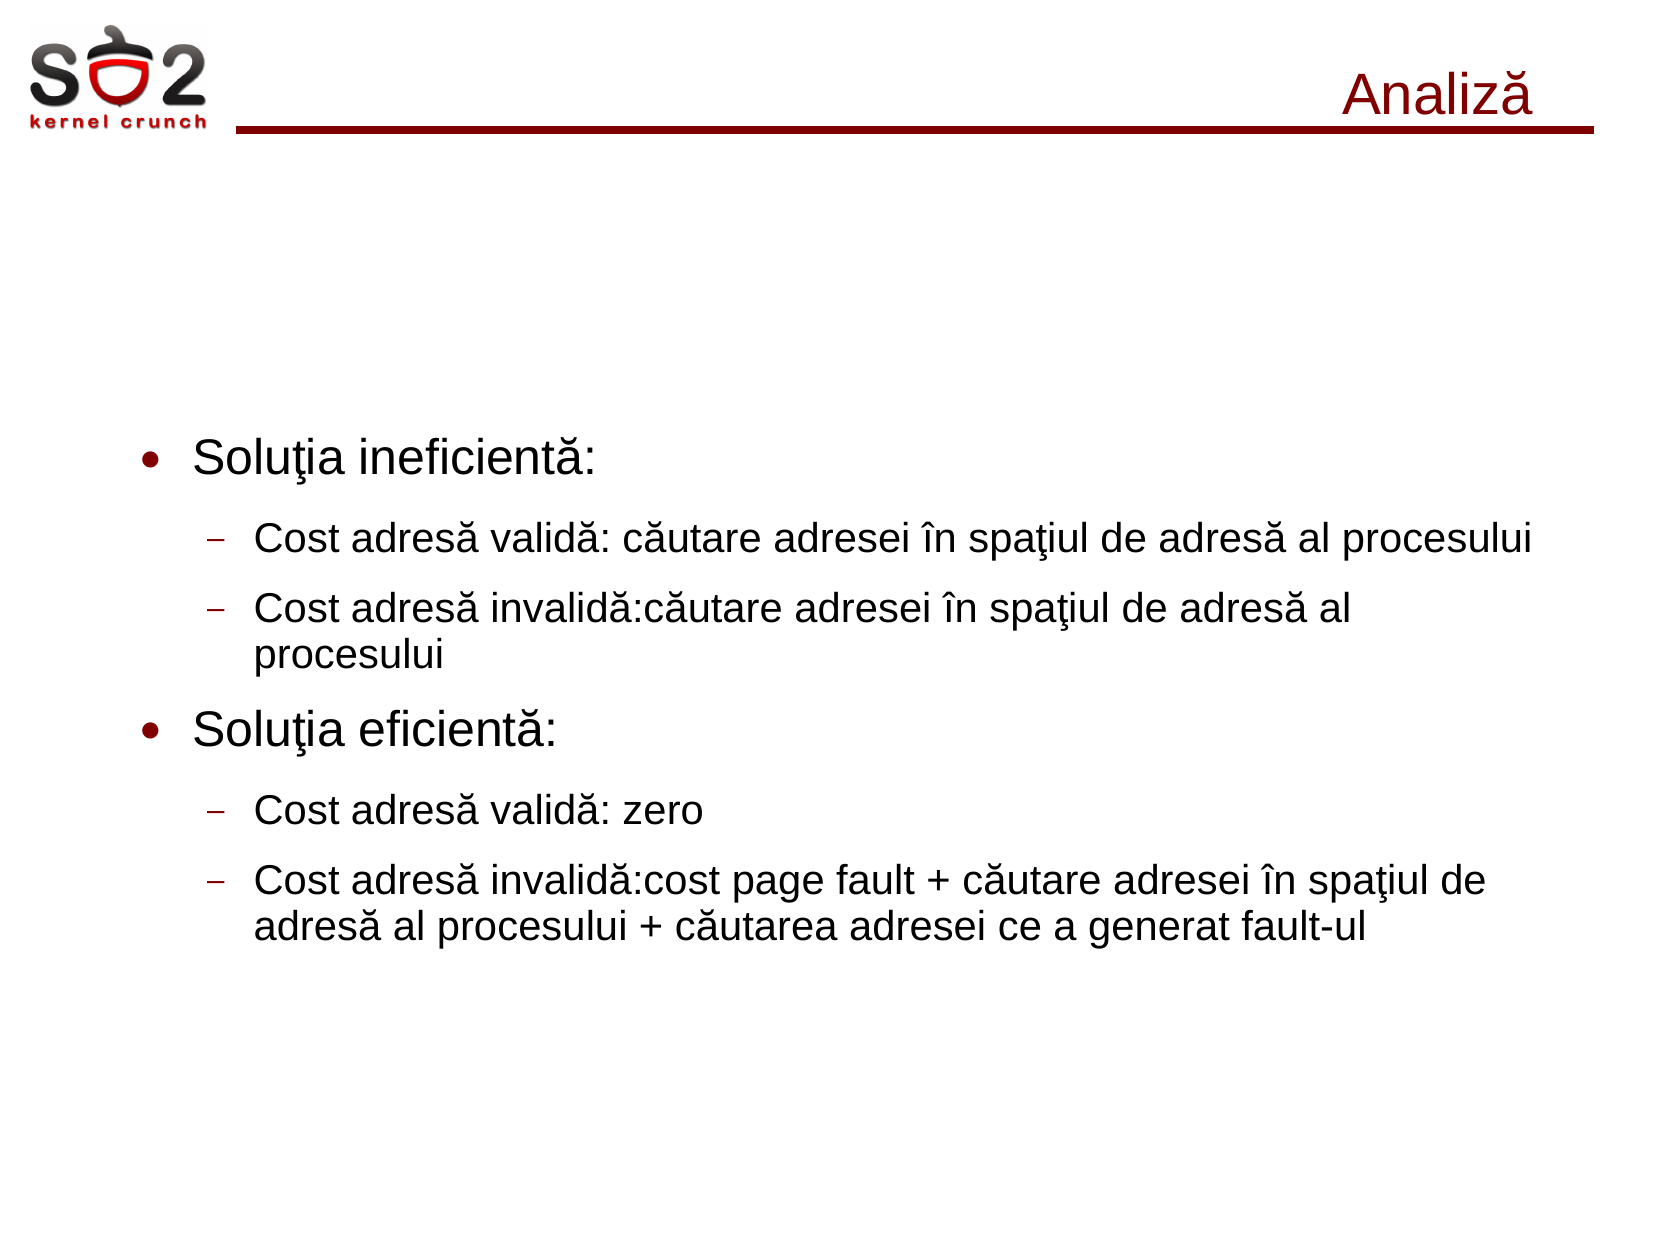

# Analiză
Soluţia ineficientă:
Cost adresă validă: căutare adresei în spaţiul de adresă al procesului
Cost adresă invalidă:căutare adresei în spaţiul de adresă al procesului
Soluţia eficientă:
Cost adresă validă: zero
Cost adresă invalidă:cost page fault + căutare adresei în spaţiul de adresă al procesului + căutarea adresei ce a generat fault-ul